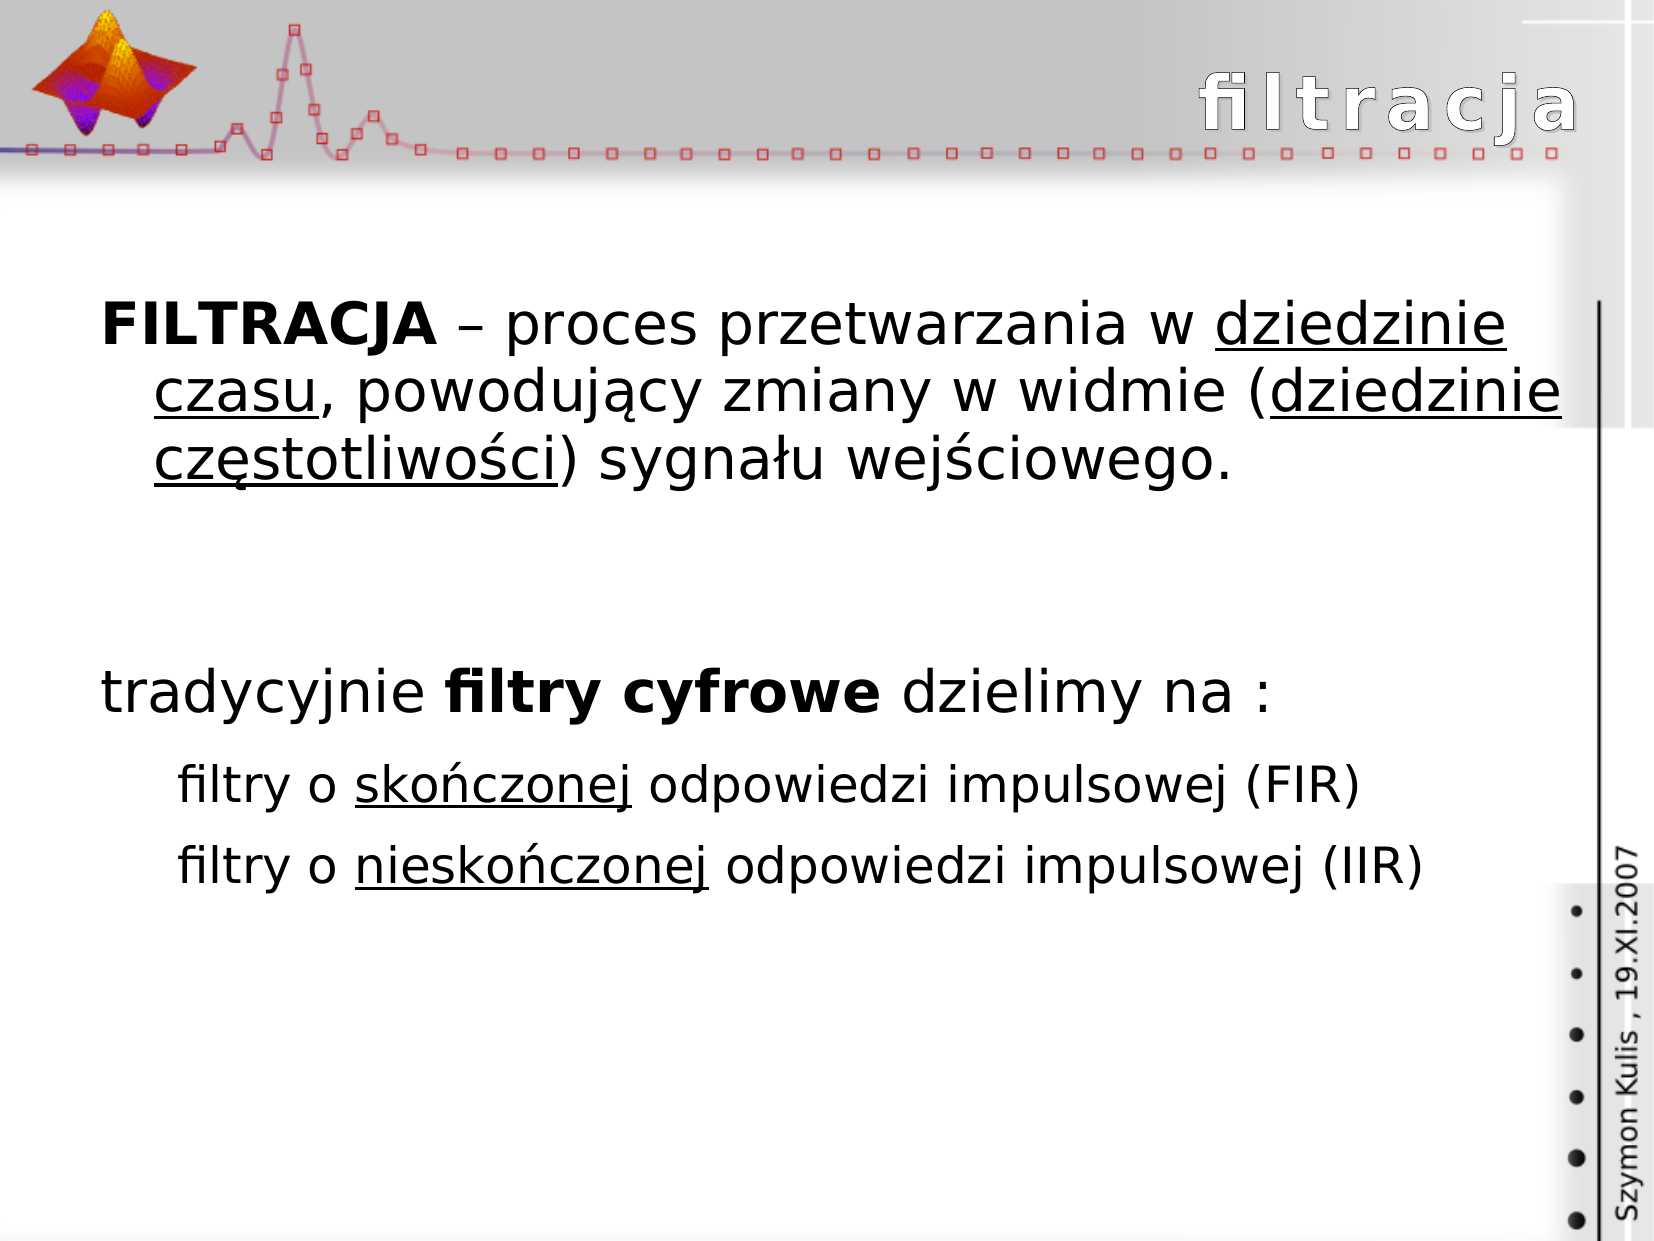

# filtracja
FILTRACJA – proces przetwarzania w dziedzinie czasu, powodujący zmiany w widmie (dziedzinie częstotliwości) sygnału wejściowego.
tradycyjnie filtry cyfrowe dzielimy na :
filtry o skończonej odpowiedzi impulsowej (FIR)
filtry o nieskończonej odpowiedzi impulsowej (IIR)